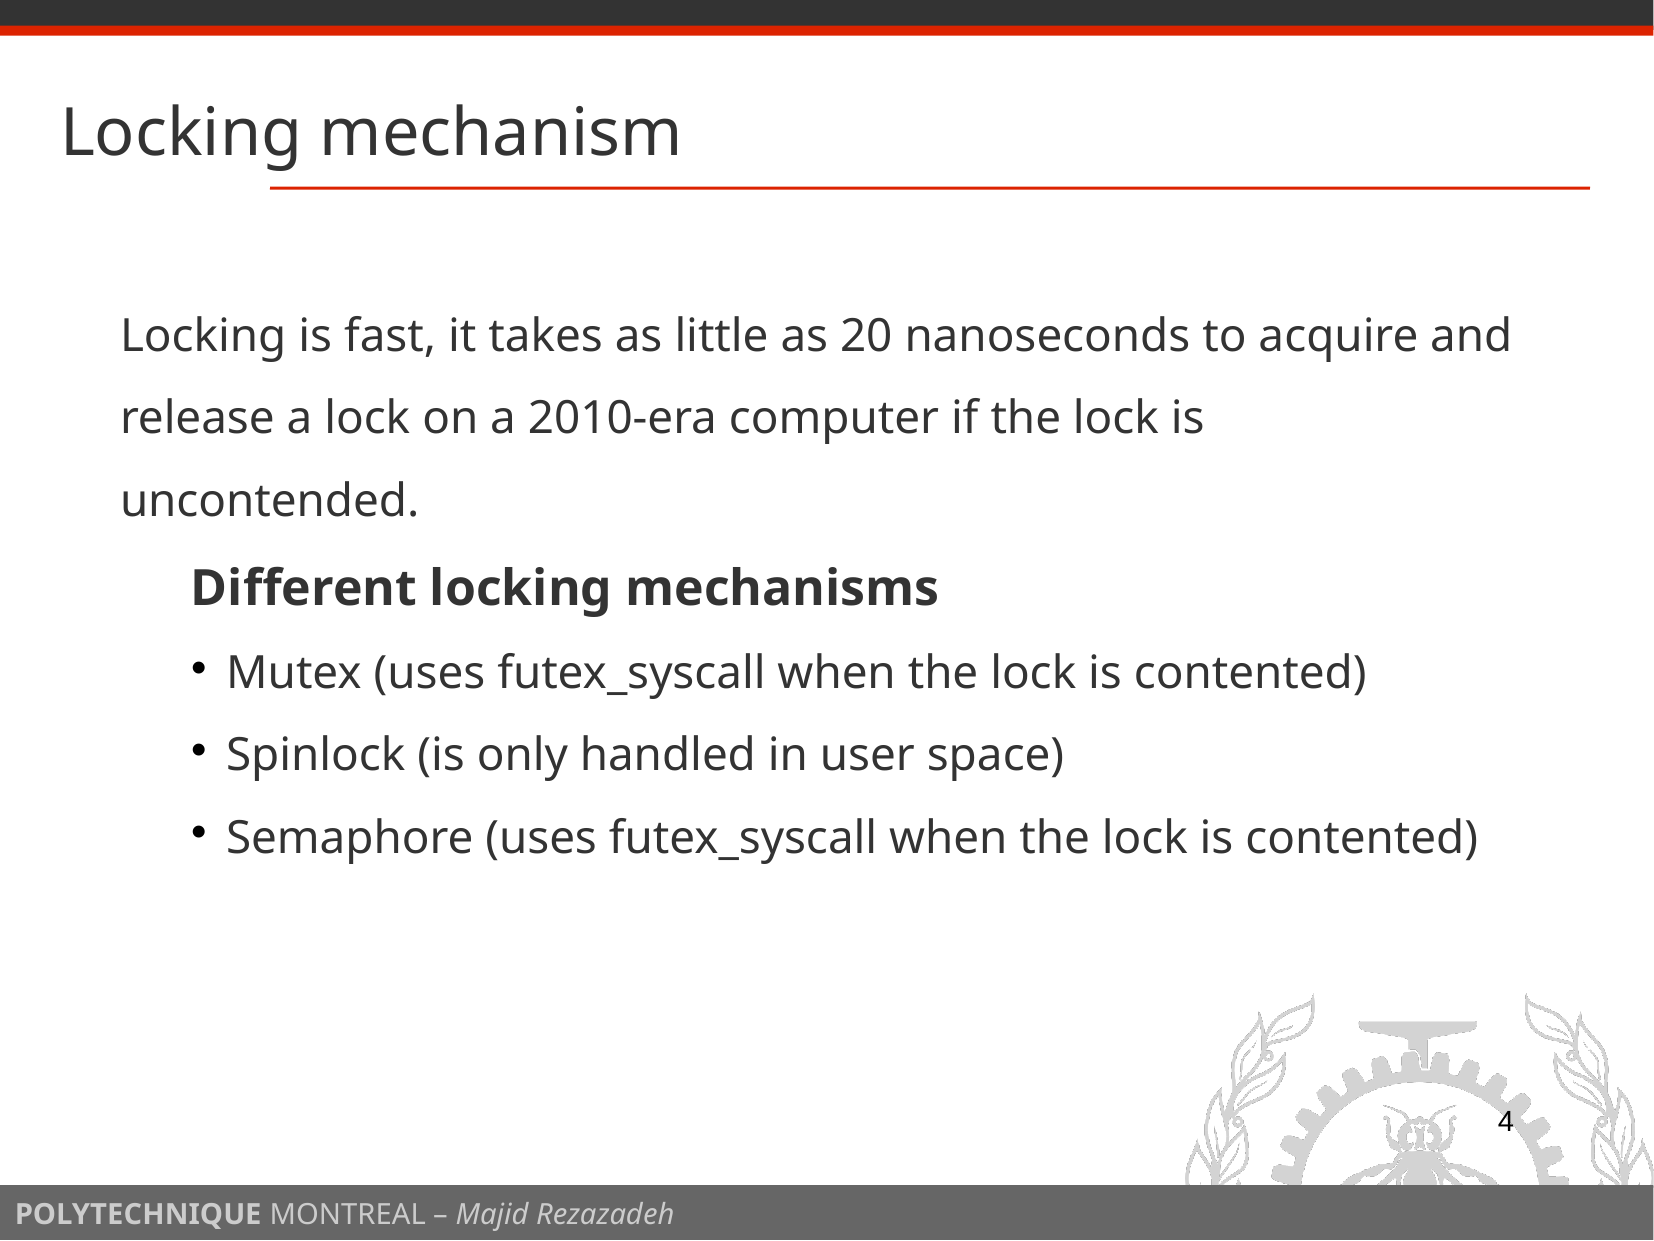

Locking is fast, it takes as little as 20 nanoseconds to acquire and release a lock on a 2010-era computer if the lock is uncontended.
Different locking mechanisms
Mutex (uses futex_syscall when the lock is contented)
Spinlock (is only handled in user space)
Semaphore (uses futex_syscall when the lock is contented)
Locking mechanism
4
POLYTECHNIQUE MONTREAL – Majid Rezazadeh